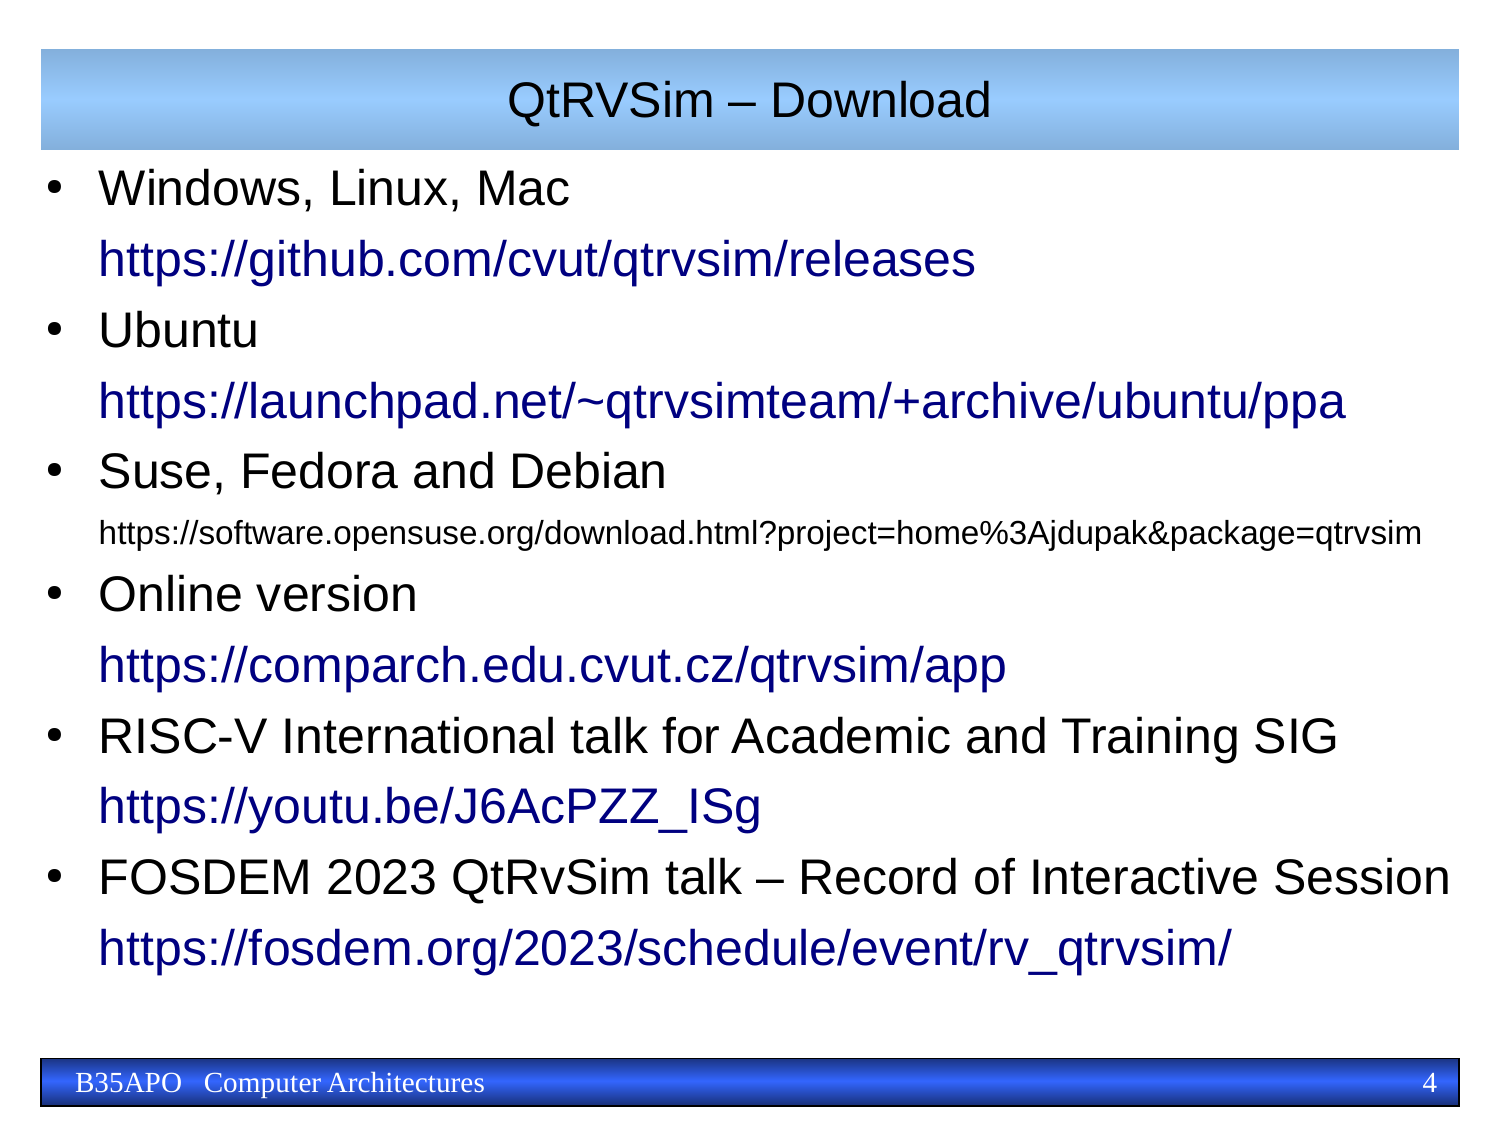

# QtRVSim – Download
Windows, Linux, Mac
https://github.com/cvut/qtrvsim/releases
Ubuntu
https://launchpad.net/~qtrvsimteam/+archive/ubuntu/ppa
Suse, Fedora and Debian
https://software.opensuse.org/download.html?project=home%3Ajdupak&package=qtrvsim
Online version
https://comparch.edu.cvut.cz/qtrvsim/app
RISC-V International talk for Academic and Training SIG
https://youtu.be/J6AcPZZ_ISg
FOSDEM 2023 QtRvSim talk – Record of Interactive Session
https://fosdem.org/2023/schedule/event/rv_qtrvsim/
B35APO Computer Architectures
4